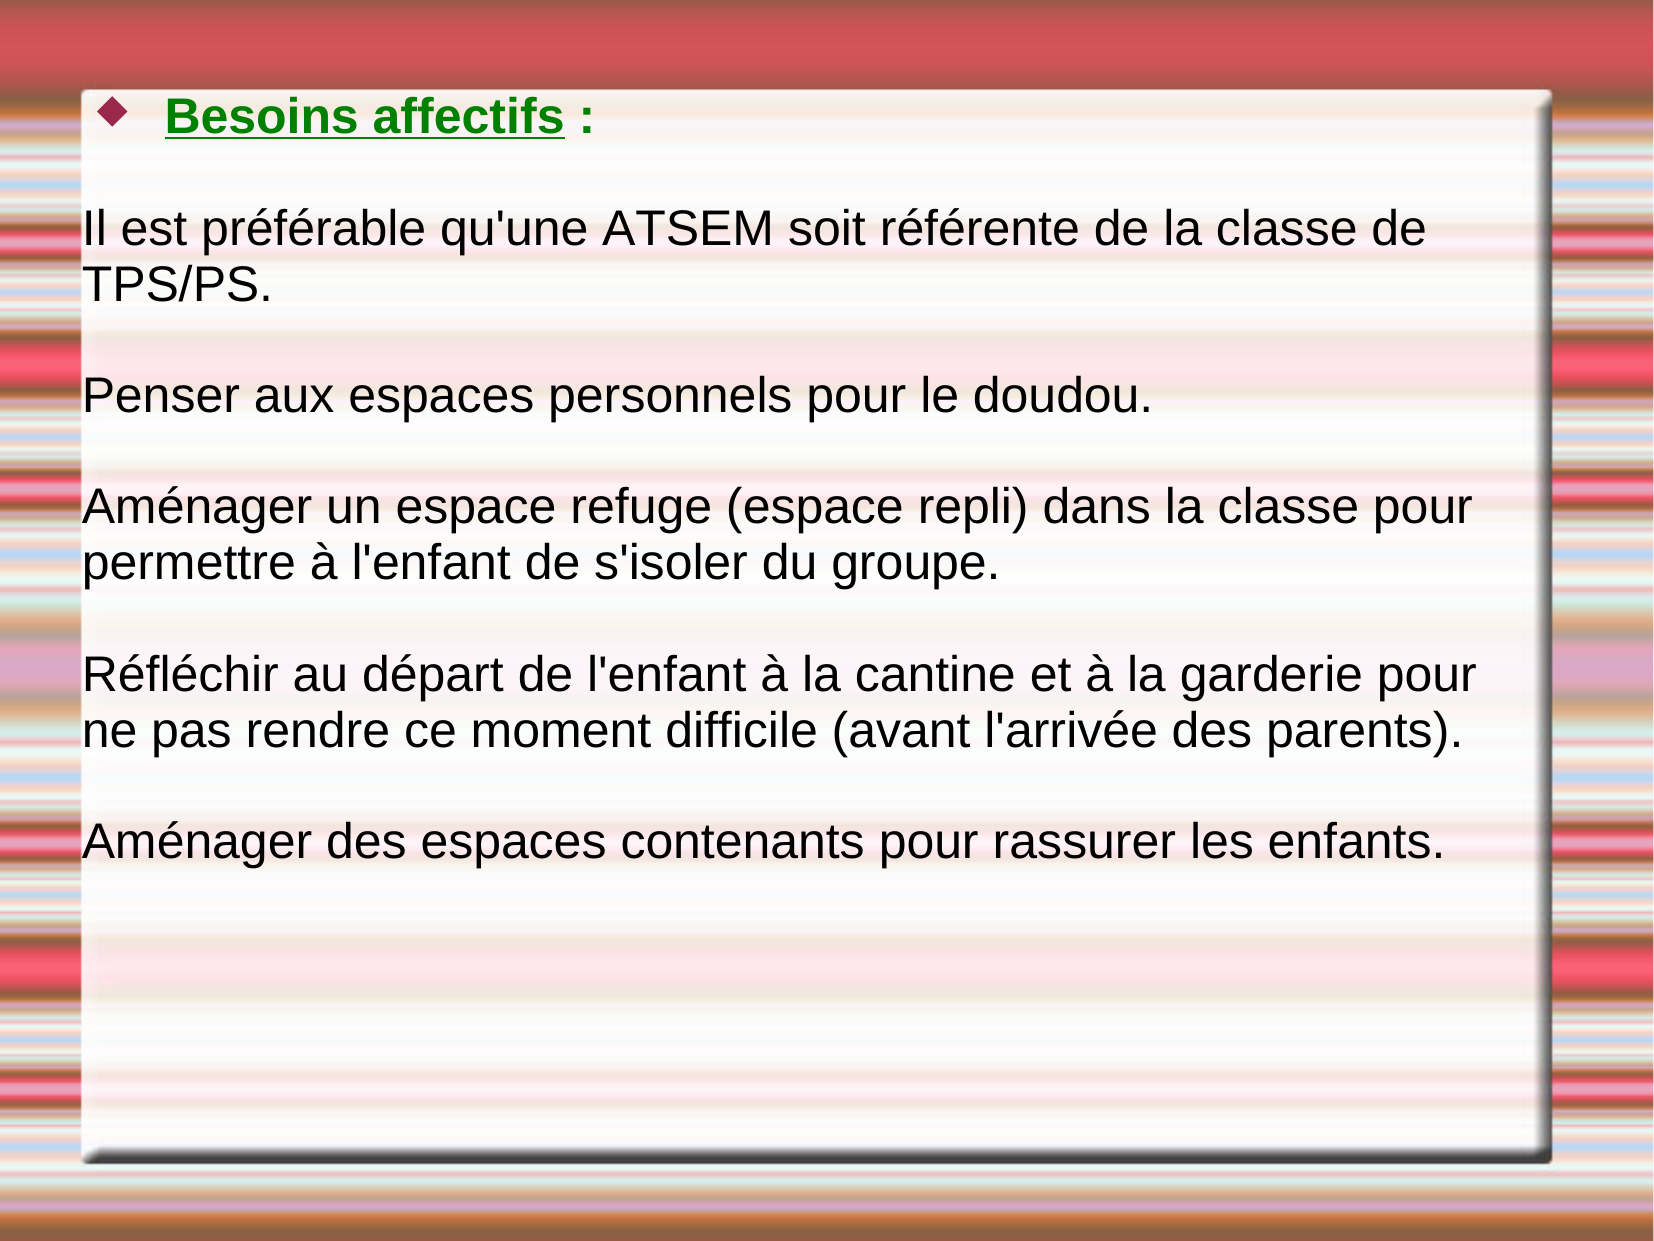

# Besoins affectifs :
Il est préférable qu'une ATSEM soit référente de la classe de TPS/PS.
Penser aux espaces personnels pour le doudou.
Aménager un espace refuge (espace repli) dans la classe pour permettre à l'enfant de s'isoler du groupe.
Réfléchir au départ de l'enfant à la cantine et à la garderie pour ne pas rendre ce moment difficile (avant l'arrivée des parents).
Aménager des espaces contenants pour rassurer les enfants.